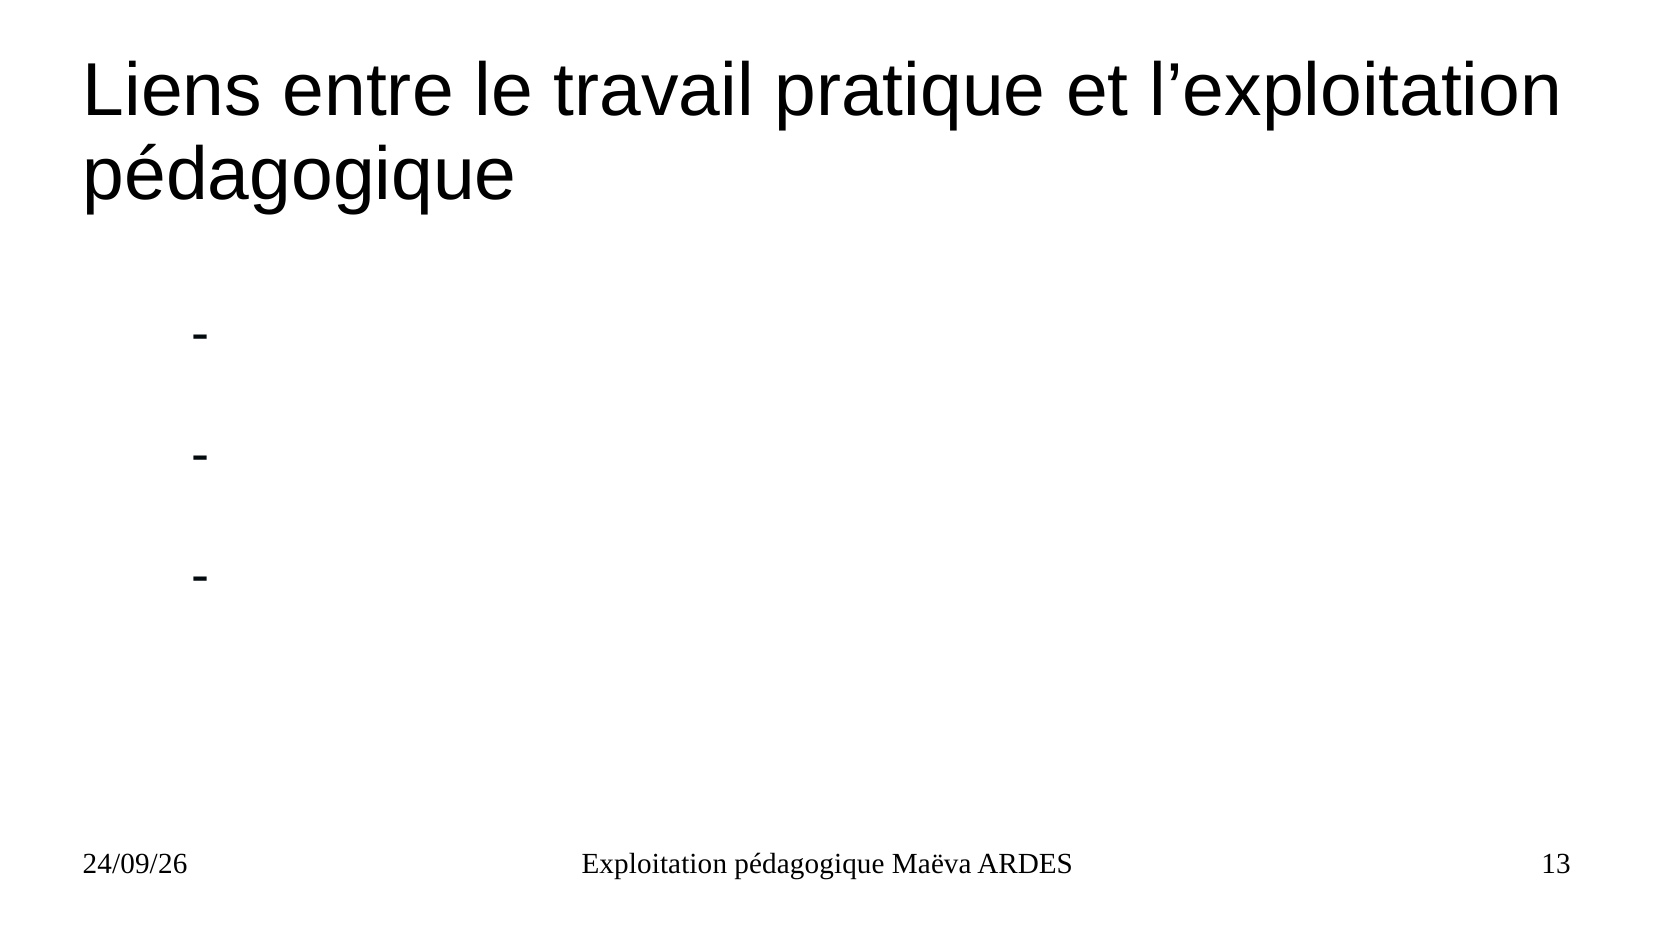

# Liens entre le travail pratique et l’exploitation pédagogique
-
-
-
Exploitation pédagogique Maëva ARDES
13